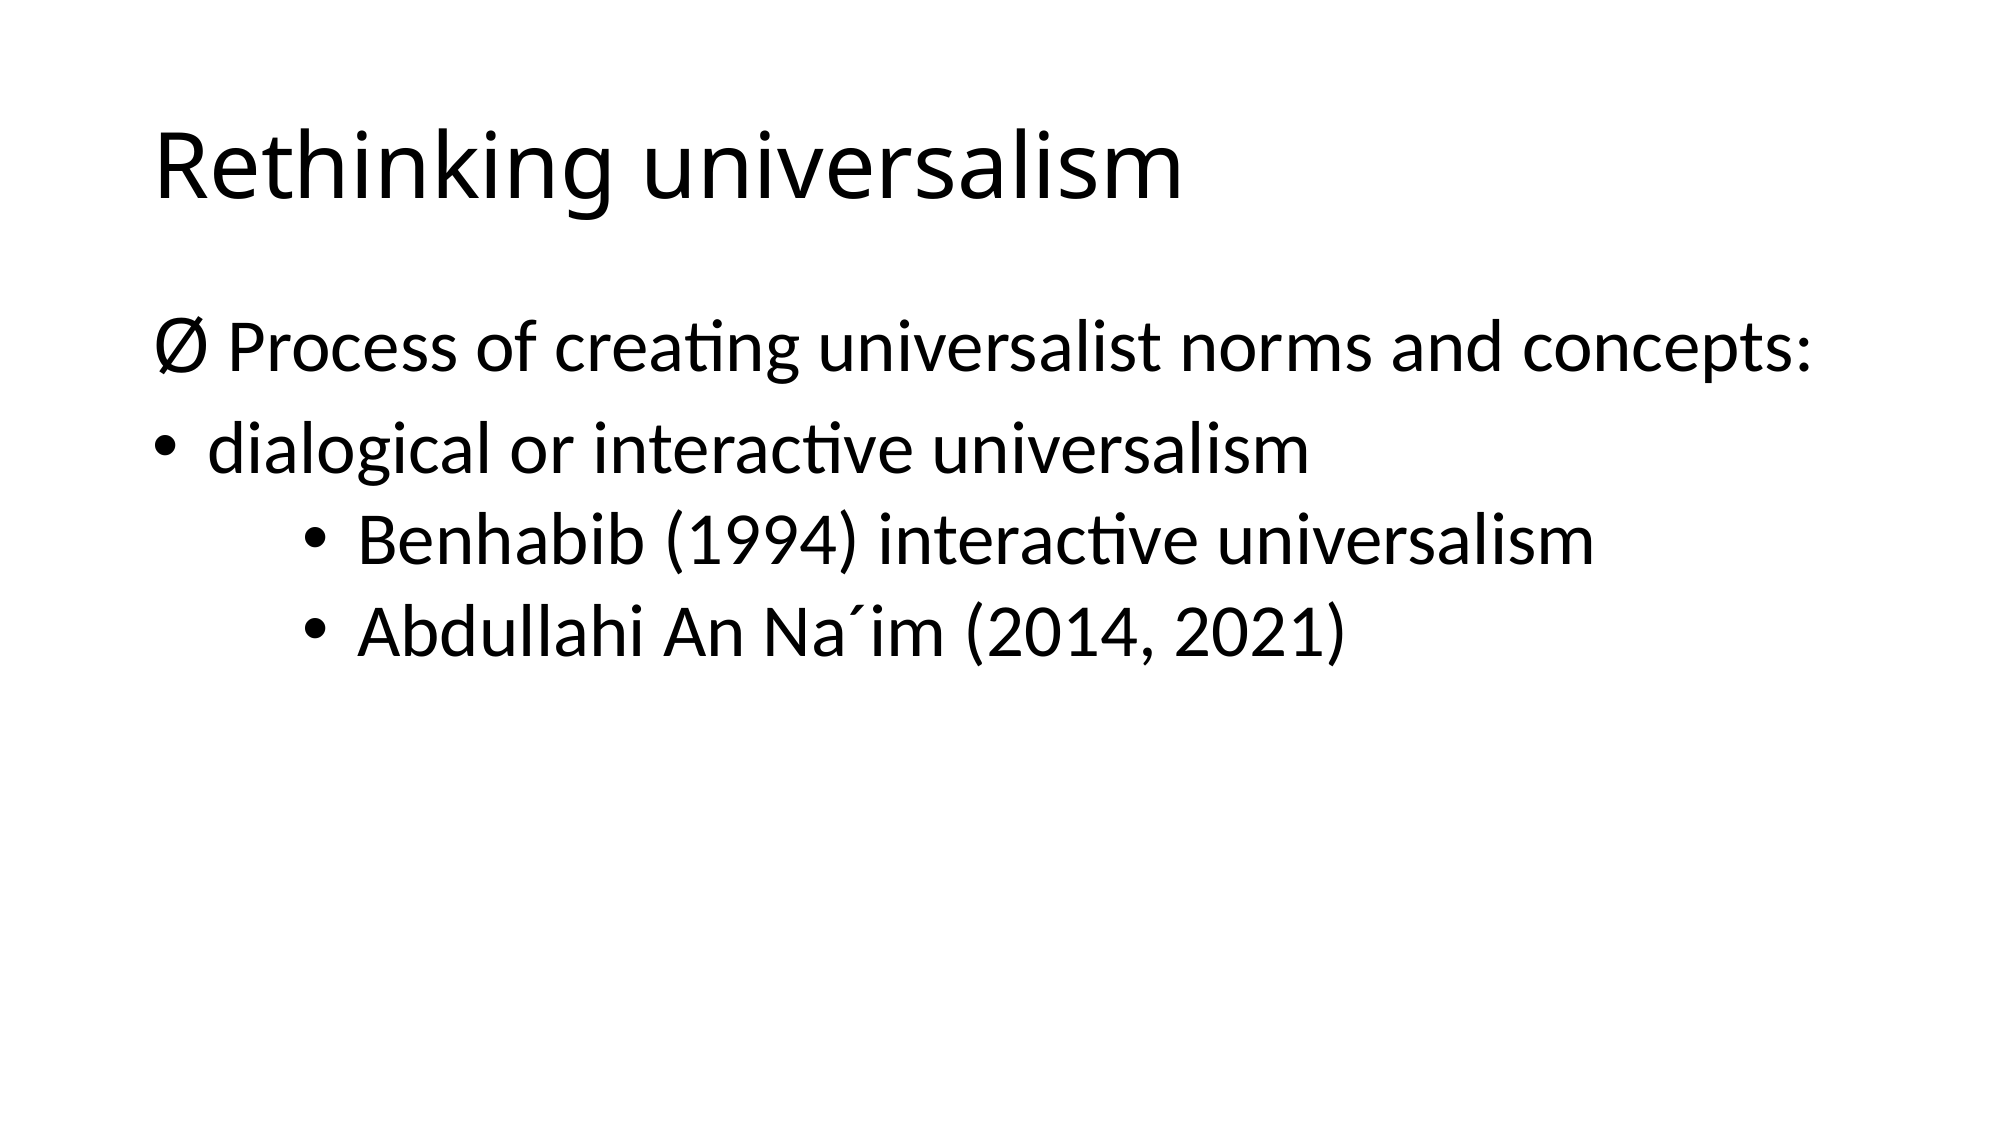

# Rethinking universalism
 Process of creating universalist norms and concepts:
 dialogical or interactive universalism
 Benhabib (1994) interactive universalism
 Abdullahi An Na´im (2014, 2021)